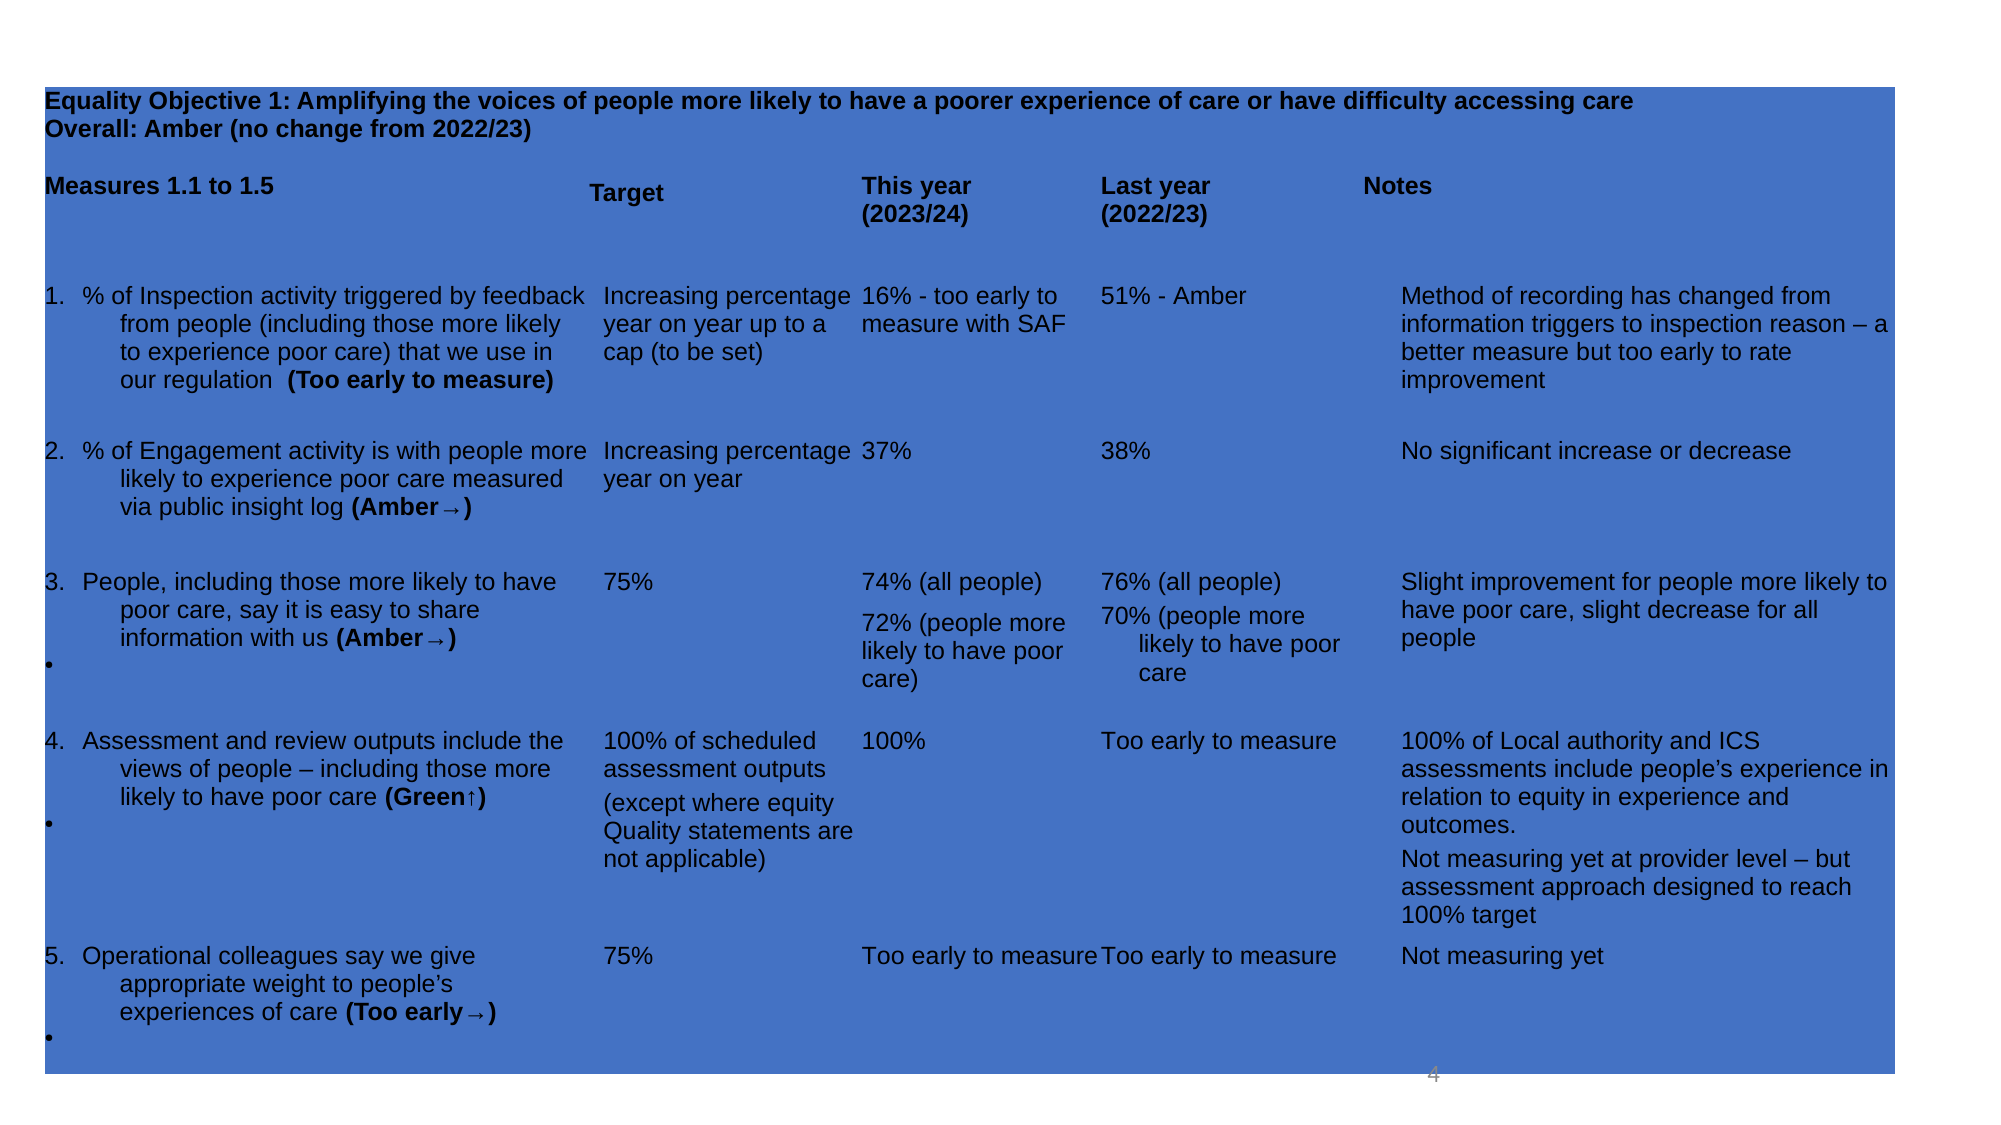

| Equality Objective 1: Amplifying the voices of people more likely to have a poorer experience of care or have difficulty accessing care Overall: Amber (no change from 2022/23) | | | | |
| --- | --- | --- | --- | --- |
| Measures 1.1 to 1.5 | Target | This year (2023/24) | Last year (2022/23) | Notes |
| % of Inspection activity triggered by feedback from people (including those more likely to experience poor care) that we use in our regulation  (Too early to measure) | Increasing percentage year on year up to a cap (to be set) | 16% - too early to measure with SAF | 51% - Amber | Method of recording has changed from information triggers to inspection reason – a better measure but too early to rate improvement |
| % of Engagement activity is with people more likely to experience poor care measured via public insight log (Amber→) | Increasing percentage year on year | 37% | 38% | No significant increase or decrease |
| People, including those more likely to have poor care, say it is easy to share information with us (Amber→) | 75% | 74% (all people) 72% (people more likely to have poor care) | 76% (all people) 70% (people more likely to have poor care | Slight improvement for people more likely to have poor care, slight decrease for all people |
| Assessment and review outputs include the views of people – including those more likely to have poor care (Green↑) | 100% of scheduled assessment outputs (except where equity Quality statements are not applicable) | 100% | Too early to measure | 100% of Local authority and ICS assessments include people’s experience in relation to equity in experience and outcomes. Not measuring yet at provider level – but assessment approach designed to reach 100% target |
| Operational colleagues say we give appropriate weight to people’s experiences of care (Too early→) | 75% | Too early to measure | Too early to measure | Not measuring yet |
# Measures of Success by Equality Objective 2023/24 EO1